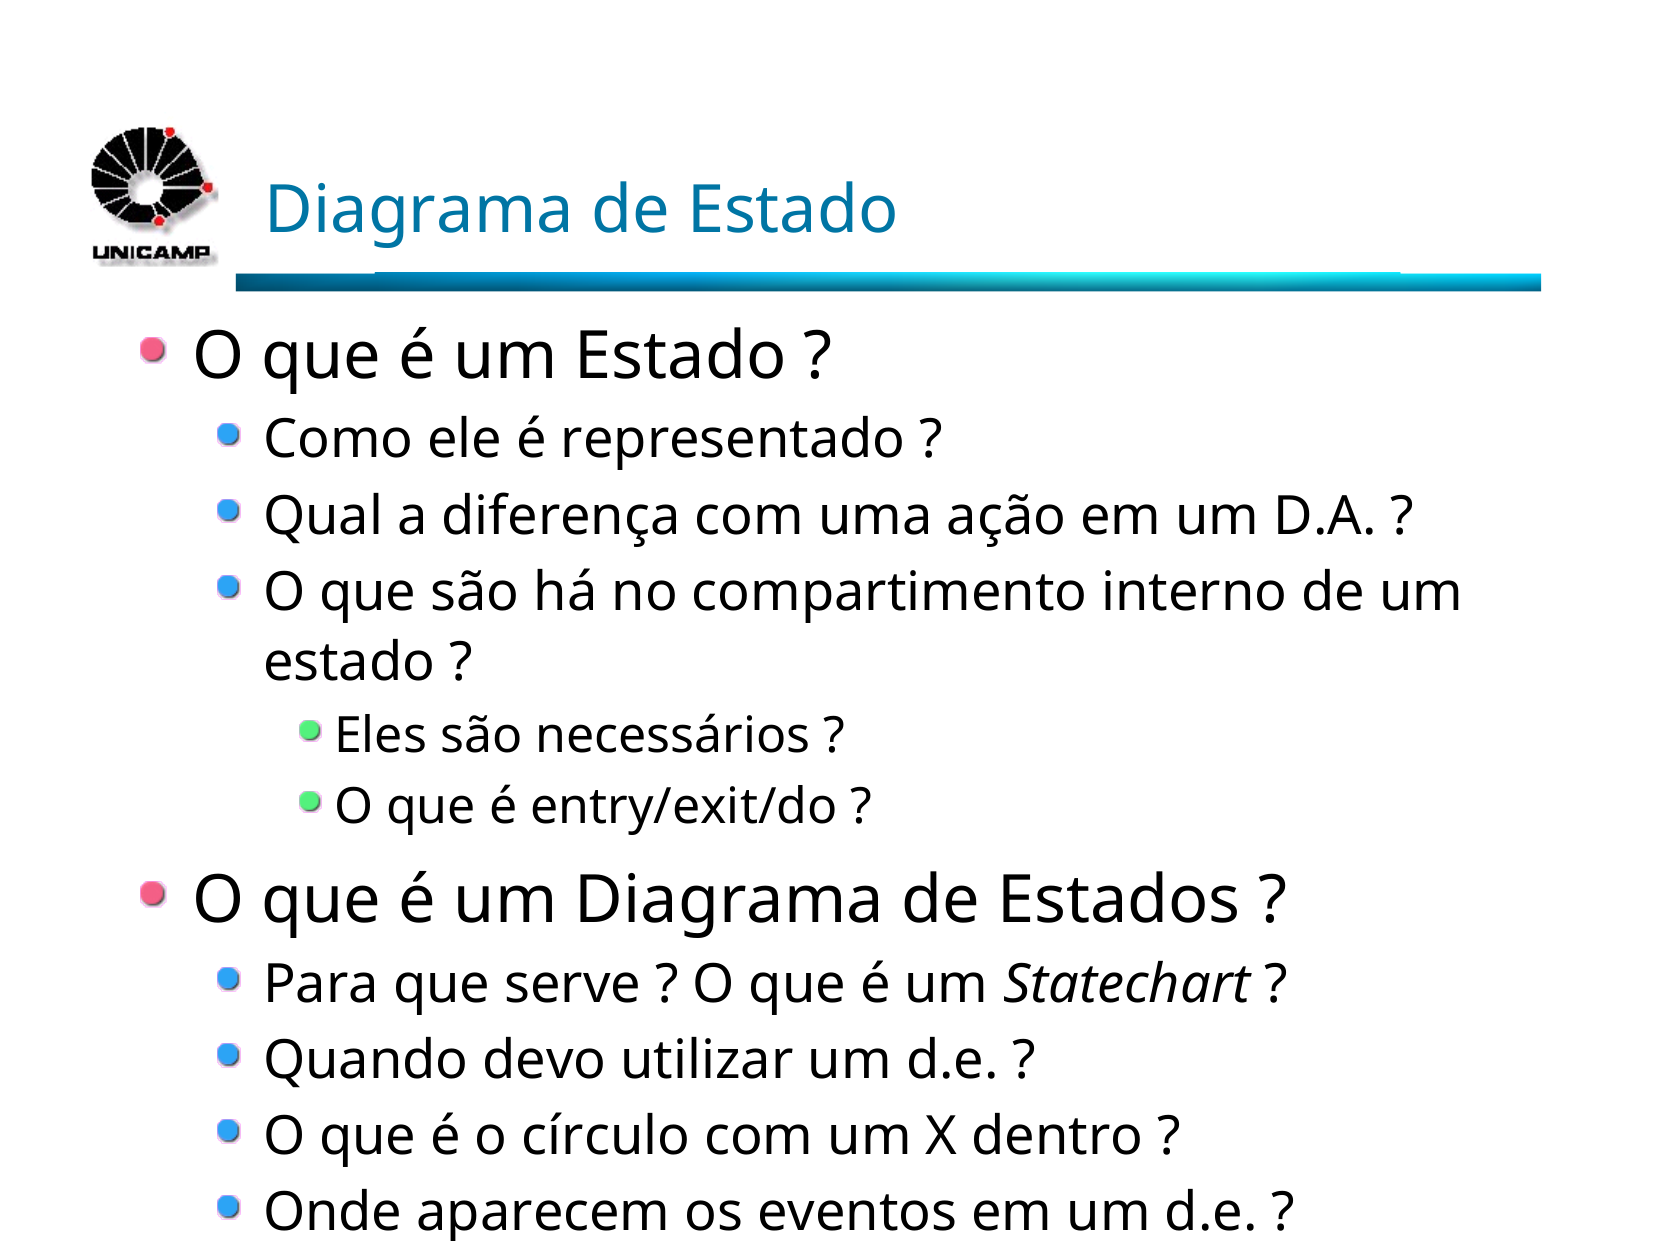

# Diagrama de Estado
O que é um Estado ?
Como ele é representado ?
Qual a diferença com uma ação em um D.A. ?
O que são há no compartimento interno de um estado ?
Eles são necessários ?
O que é entry/exit/do ?
O que é um Diagrama de Estados ?
Para que serve ? O que é um Statechart ?
Quando devo utilizar um d.e. ?
O que é o círculo com um X dentro ?
Onde aparecem os eventos em um d.e. ?